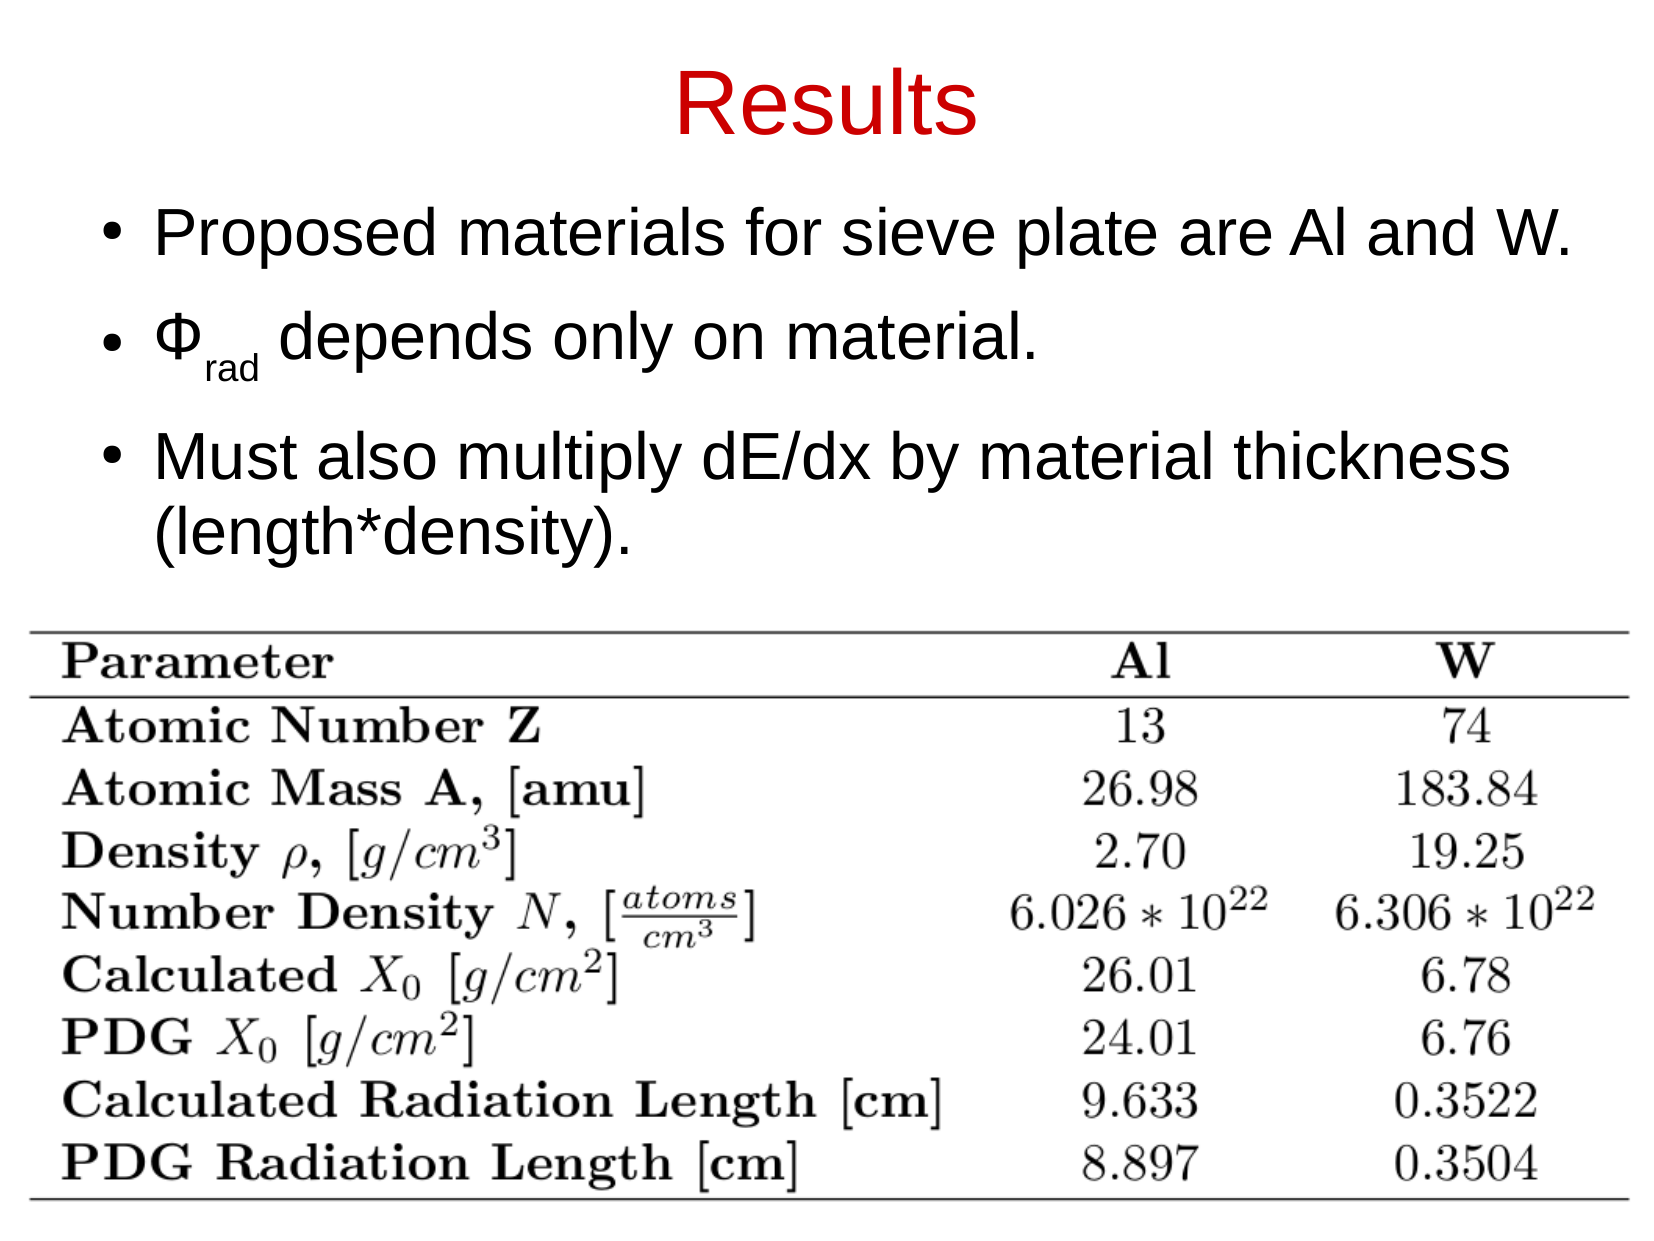

# Results
Proposed materials for sieve plate are Al and W.
Фrad depends only on material.
Must also multiply dE/dx by material thickness (length*density).